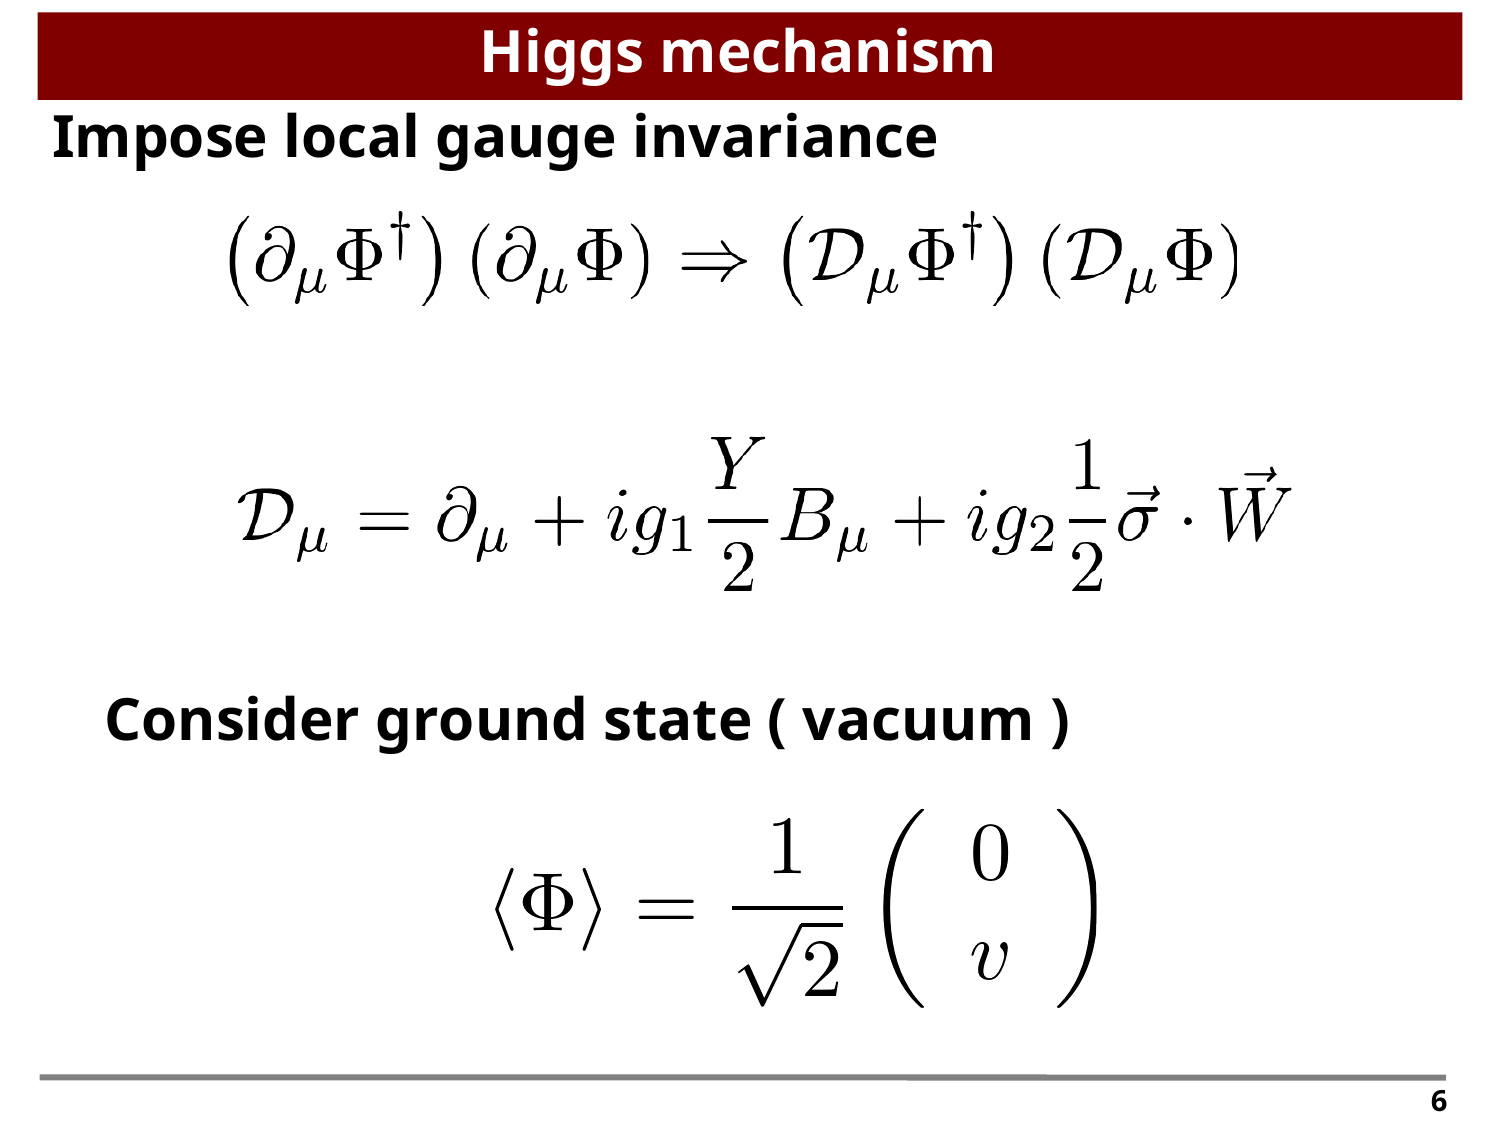

# Higgs mechanism
Impose local gauge invariance
Consider ground state ( vacuum )